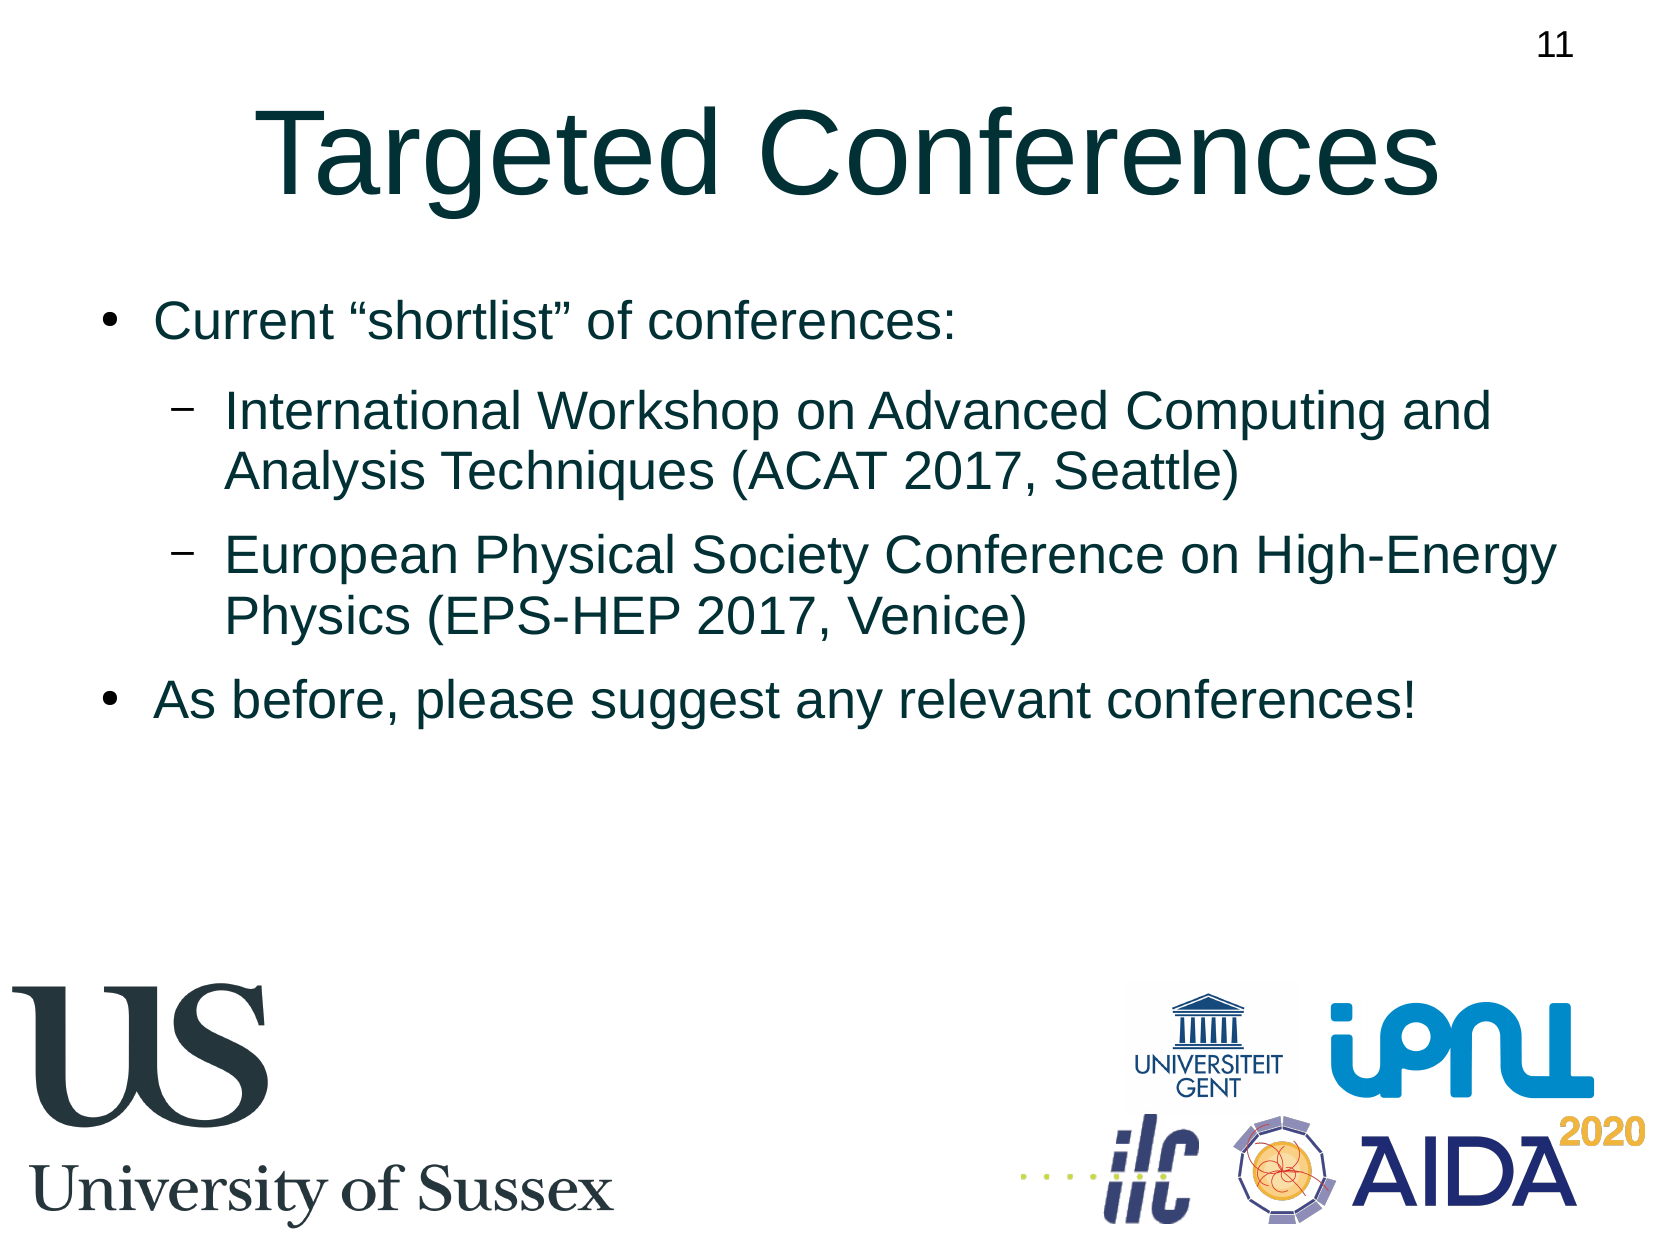

# Targeted Conferences
Current “shortlist” of conferences:
International Workshop on Advanced Computing and Analysis Techniques (ACAT 2017, Seattle)
European Physical Society Conference on High-Energy Physics (EPS-HEP 2017, Venice)
As before, please suggest any relevant conferences!